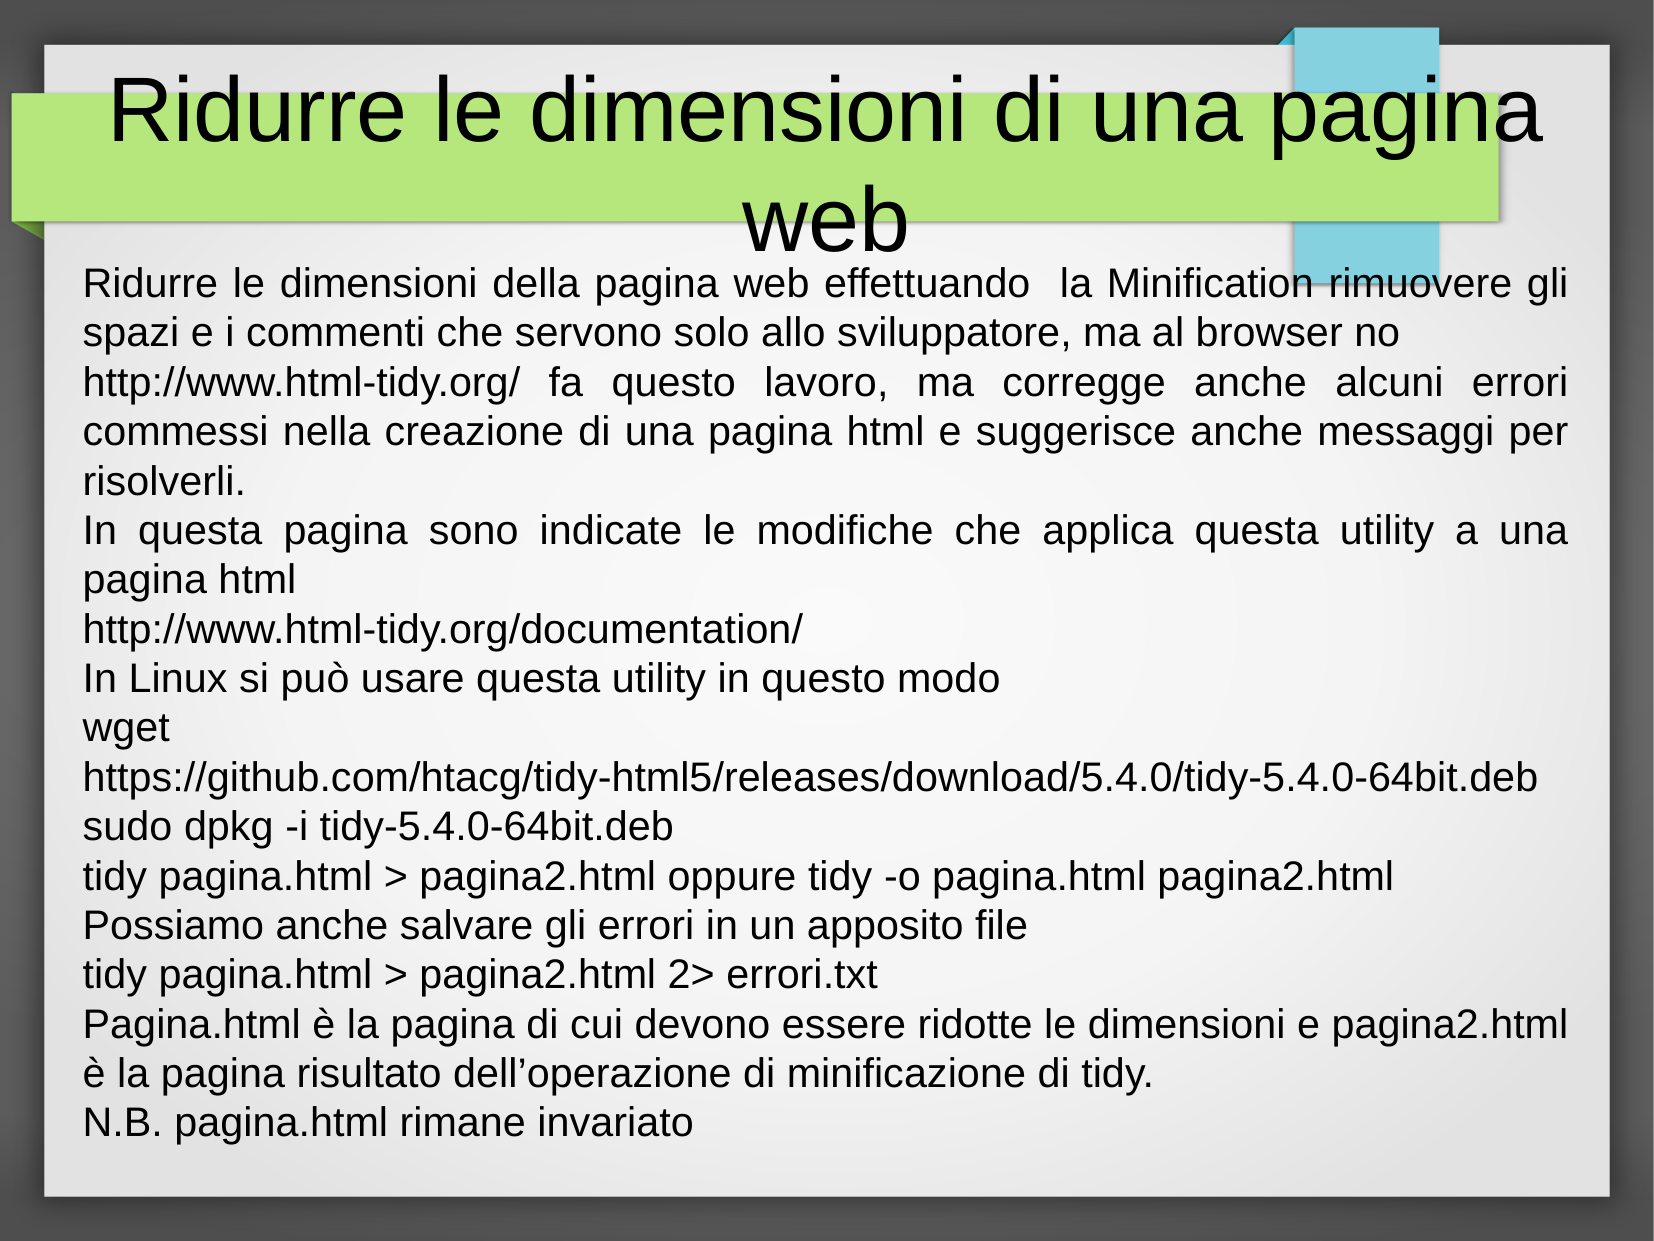

# Ridurre le dimensioni di una pagina web
Ridurre le dimensioni della pagina web effettuando la Minification rimuovere gli spazi e i commenti che servono solo allo sviluppatore, ma al browser no
http://www.html-tidy.org/ fa questo lavoro, ma corregge anche alcuni errori commessi nella creazione di una pagina html e suggerisce anche messaggi per risolverli.
In questa pagina sono indicate le modifiche che applica questa utility a una pagina html
http://www.html-tidy.org/documentation/
In Linux si può usare questa utility in questo modo
wget https://github.com/htacg/tidy-html5/releases/download/5.4.0/tidy-5.4.0-64bit.deb
sudo dpkg -i tidy-5.4.0-64bit.deb
tidy pagina.html > pagina2.html oppure tidy -o pagina.html pagina2.html
Possiamo anche salvare gli errori in un apposito file
tidy pagina.html > pagina2.html 2> errori.txt
Pagina.html è la pagina di cui devono essere ridotte le dimensioni e pagina2.html è la pagina risultato dell’operazione di minificazione di tidy.
N.B. pagina.html rimane invariato